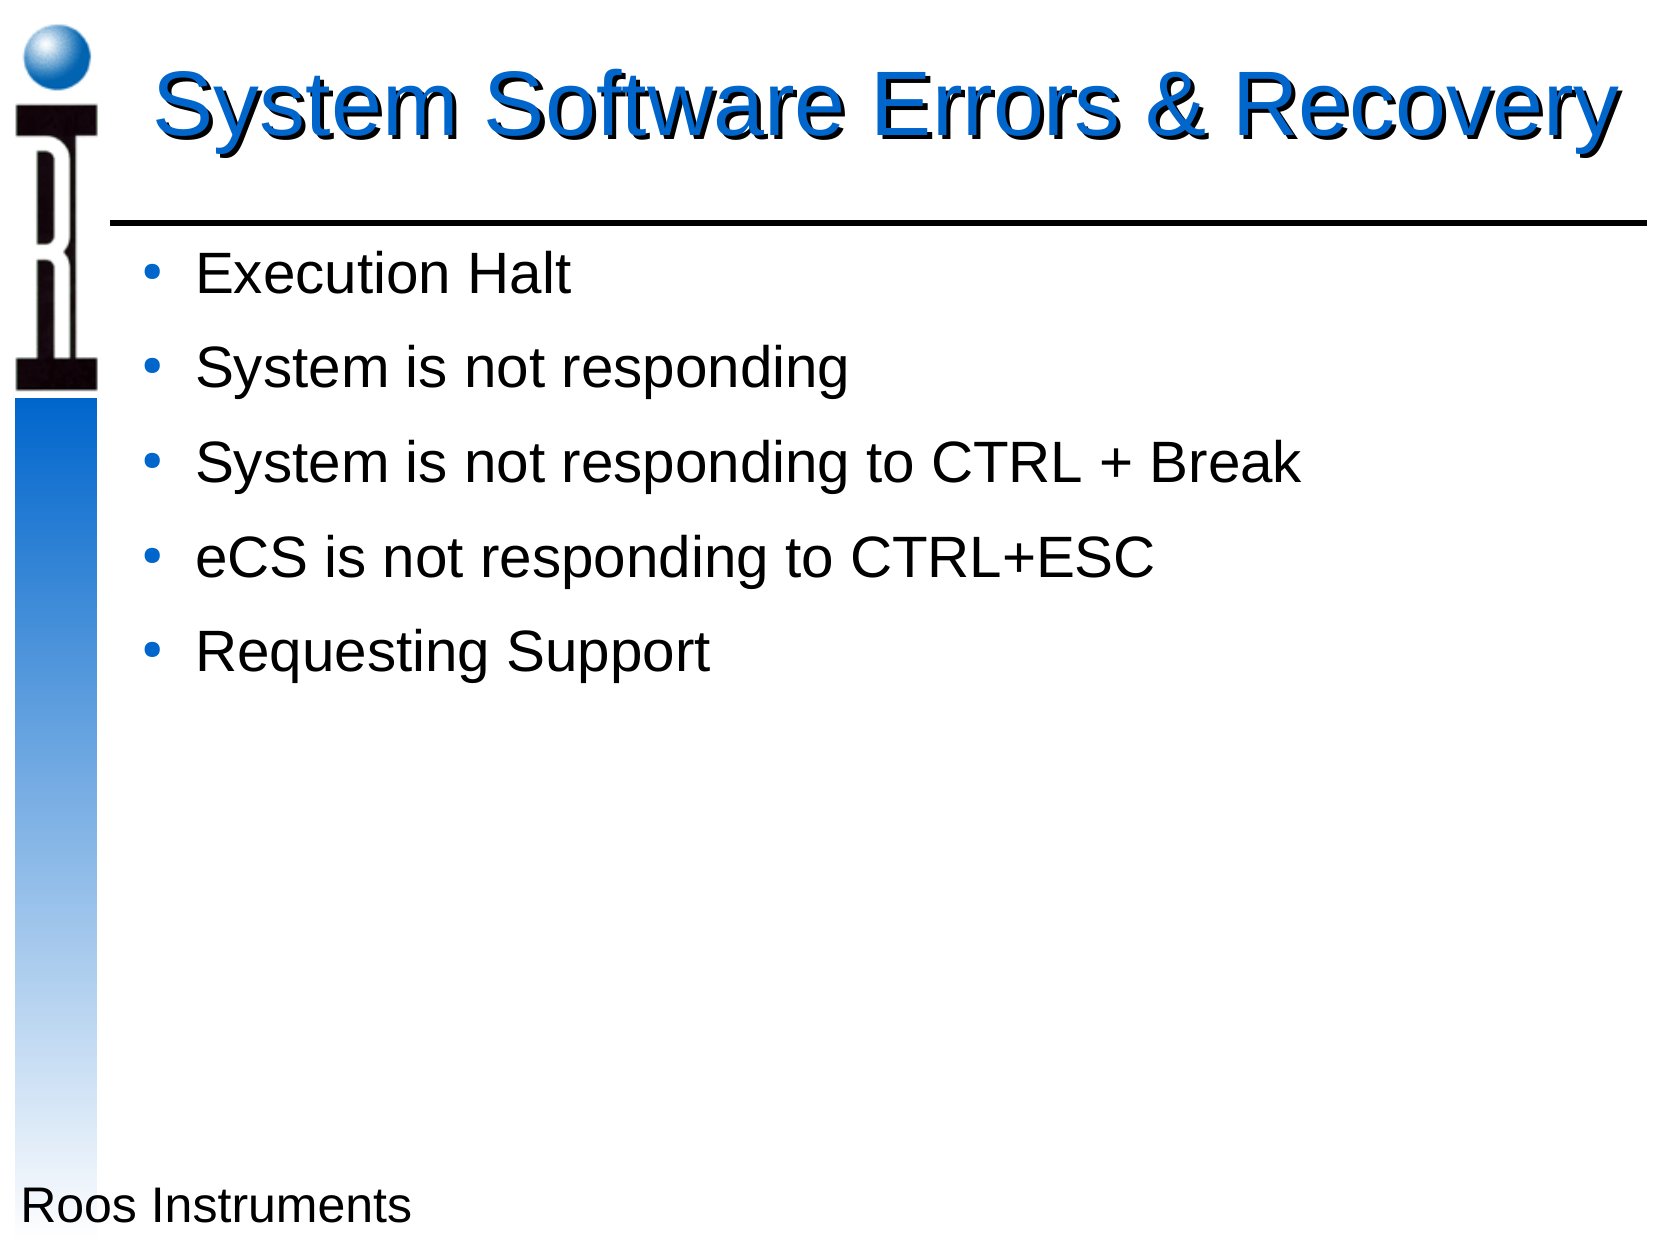

# System Software Errors & Recovery
Execution Halt
System is not responding
System is not responding to CTRL + Break
eCS is not responding to CTRL+ESC
Requesting Support